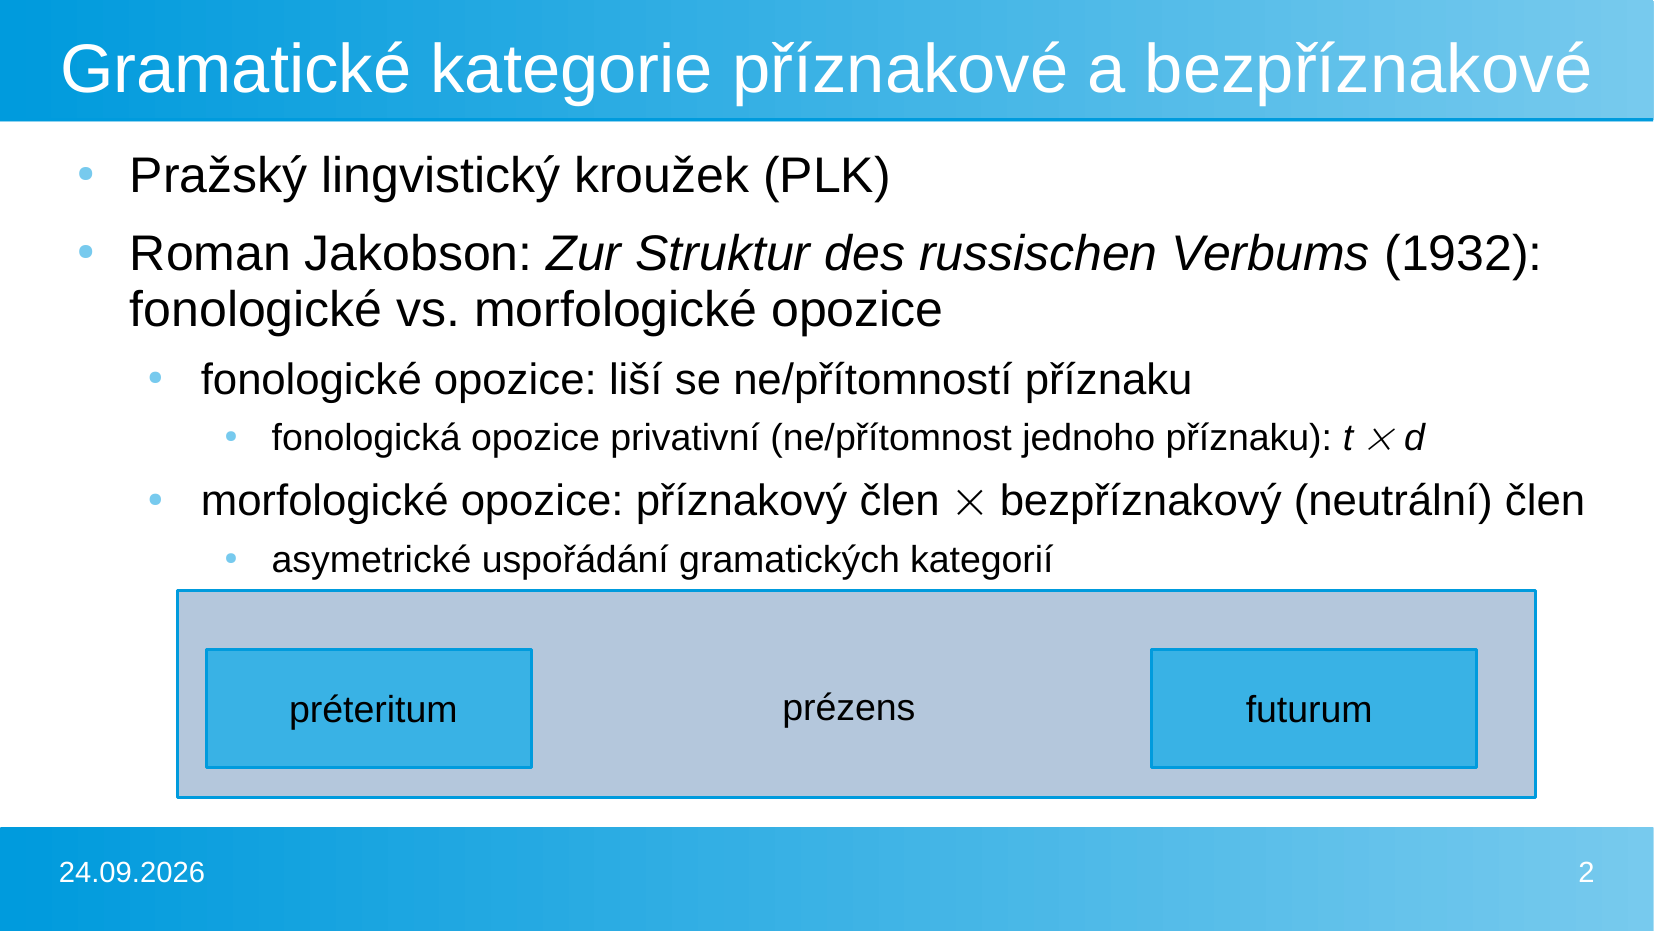

# Gramatické kategorie příznakové a bezpříznakové
Pražský lingvistický kroužek (PLK)
Roman Jakobson: Zur Struktur des russischen Verbums (1932): fonologické vs. morfologické opozice
fonologické opozice: liší se ne/přítomností příznaku
fonologická opozice privativní (ne/přítomnost jednoho příznaku): t  d
morfologické opozice: příznakový člen  bezpříznakový (neutrální) člen
asymetrické uspořádání gramatických kategorií
prézens
préteritum
futurum
2